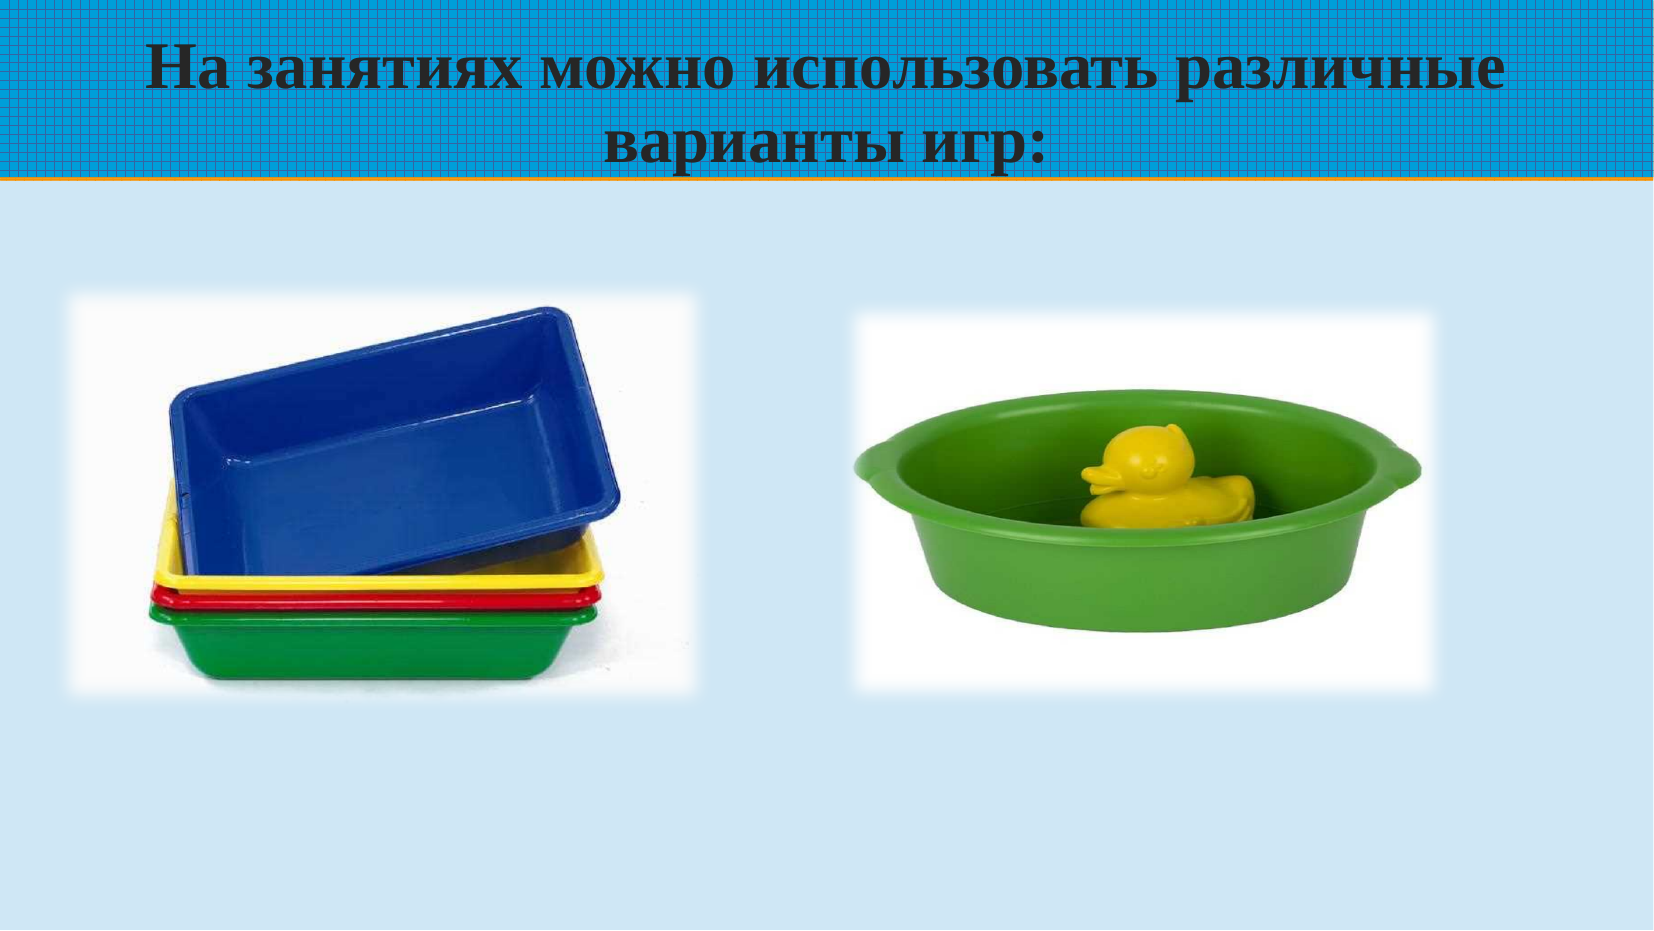

# На занятиях можно использовать различные варианты игр: